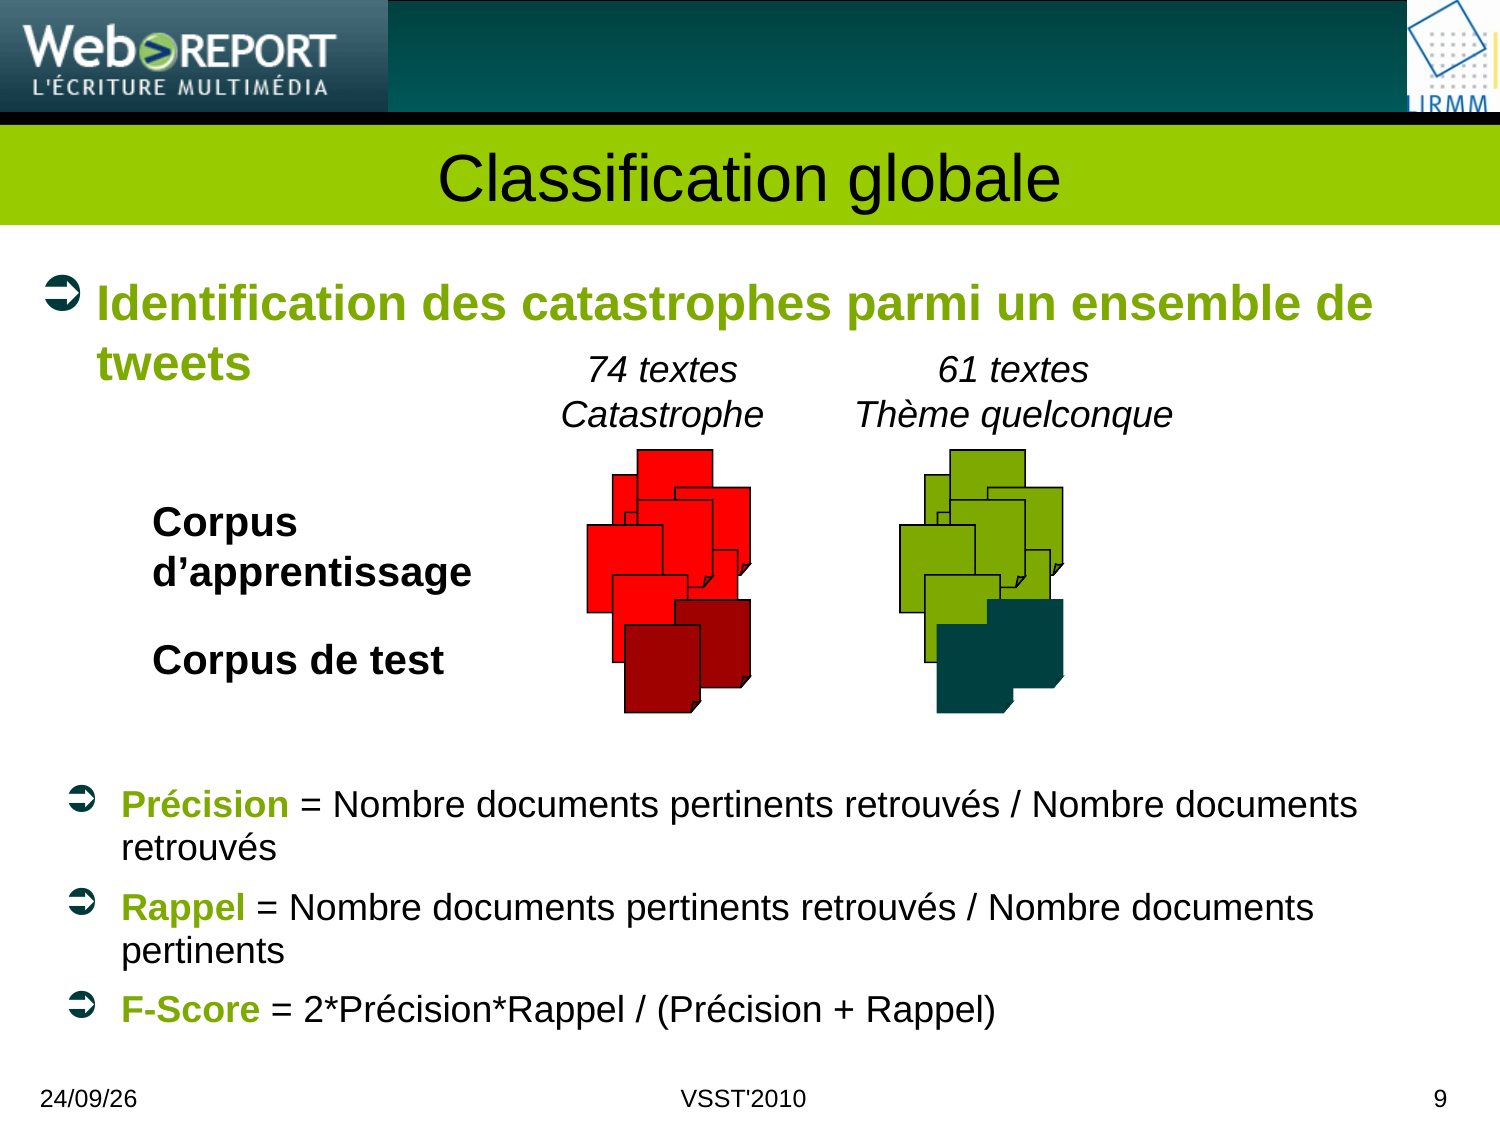

# Classification globale
Identification des catastrophes parmi un ensemble de tweets
74 textes
Catastrophe
61 textes
Thème quelconque
Corpus d’apprentissage
Corpus de test
Précision = Nombre documents pertinents retrouvés / Nombre documents retrouvés
Rappel = Nombre documents pertinents retrouvés / Nombre documents pertinents
F-Score = 2*Précision*Rappel / (Précision + Rappel)
VSST'2010